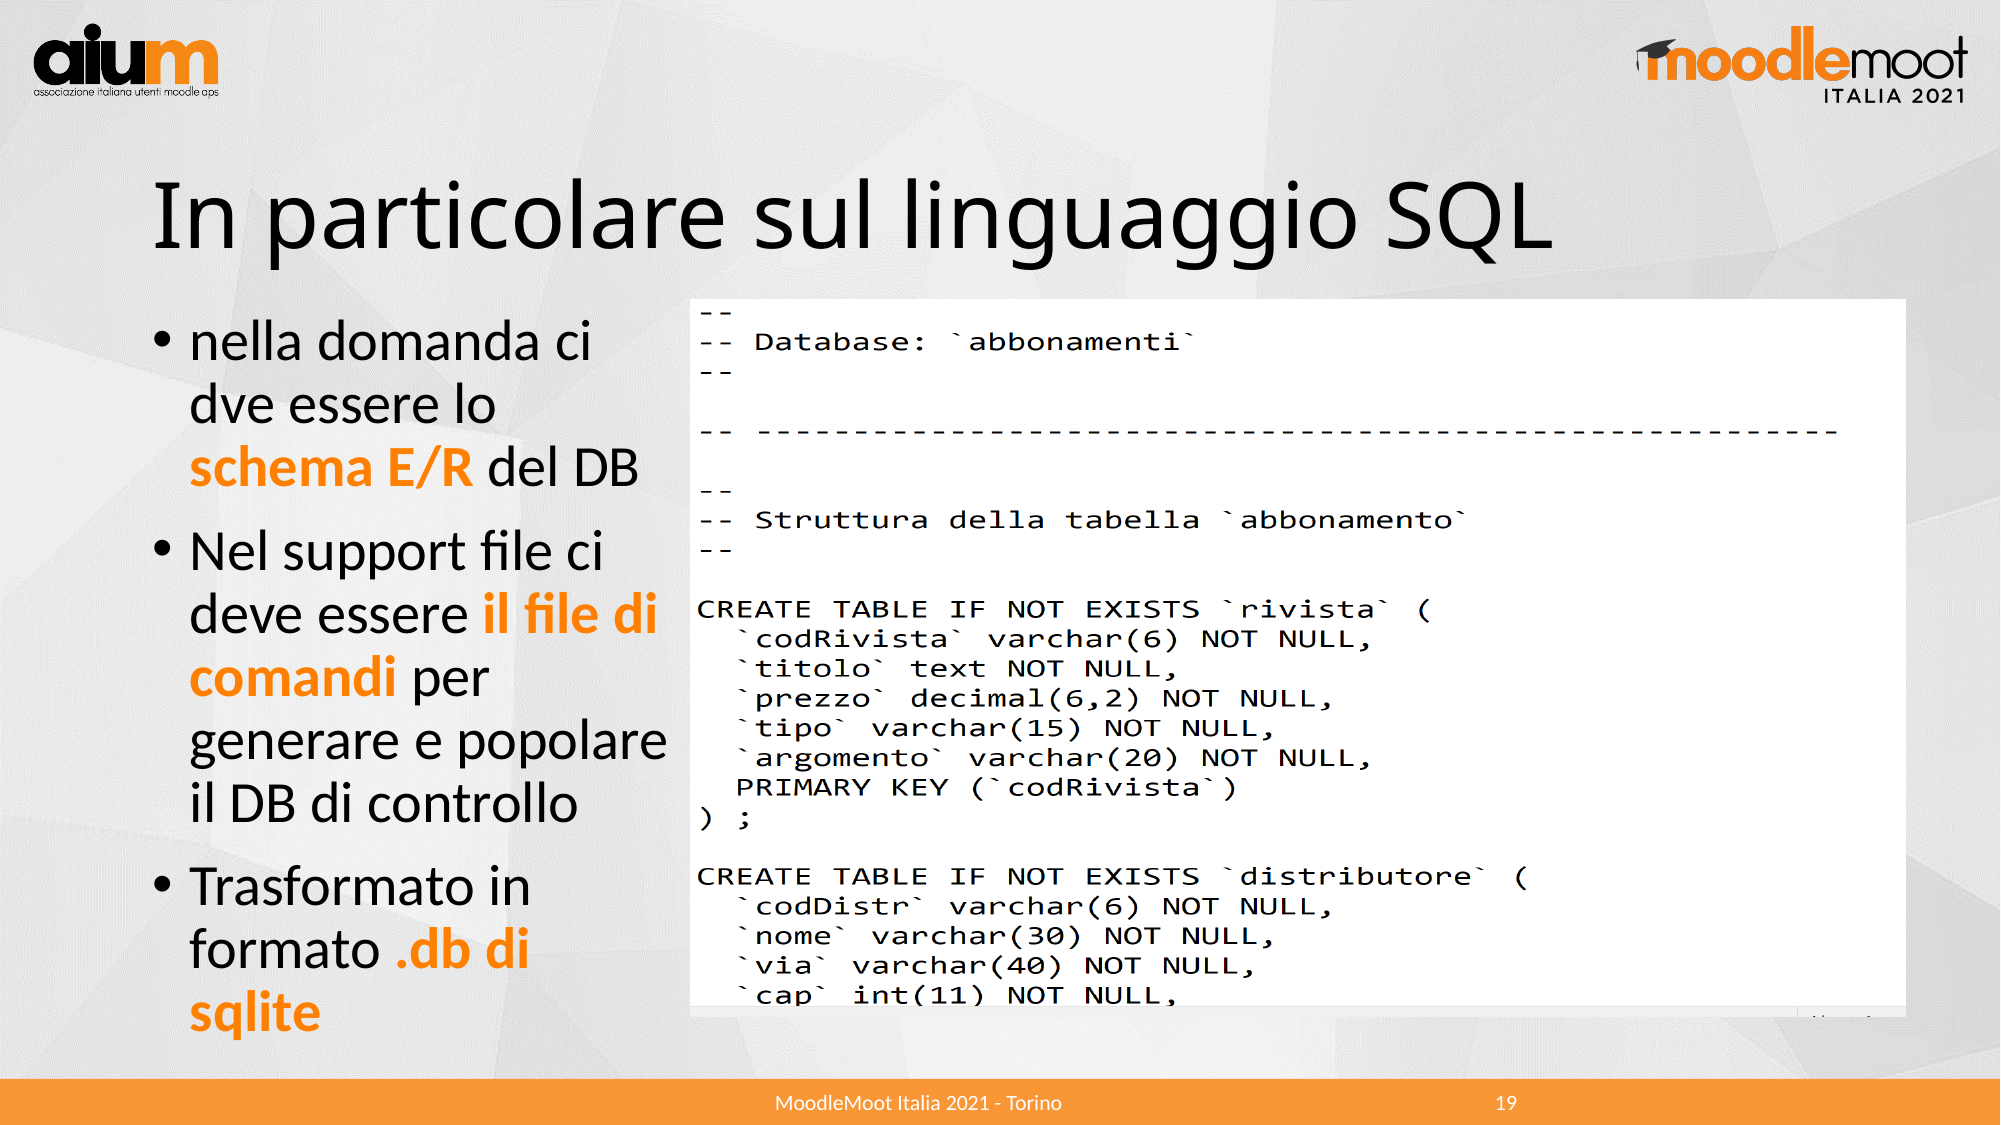

# In particolare sul linguaggio SQL
nella domanda ci dve essere lo schema E/R del DB
Nel support file ci deve essere il file di comandi per generare e popolare il DB di controllo
Trasformato in formato .db di sqlite